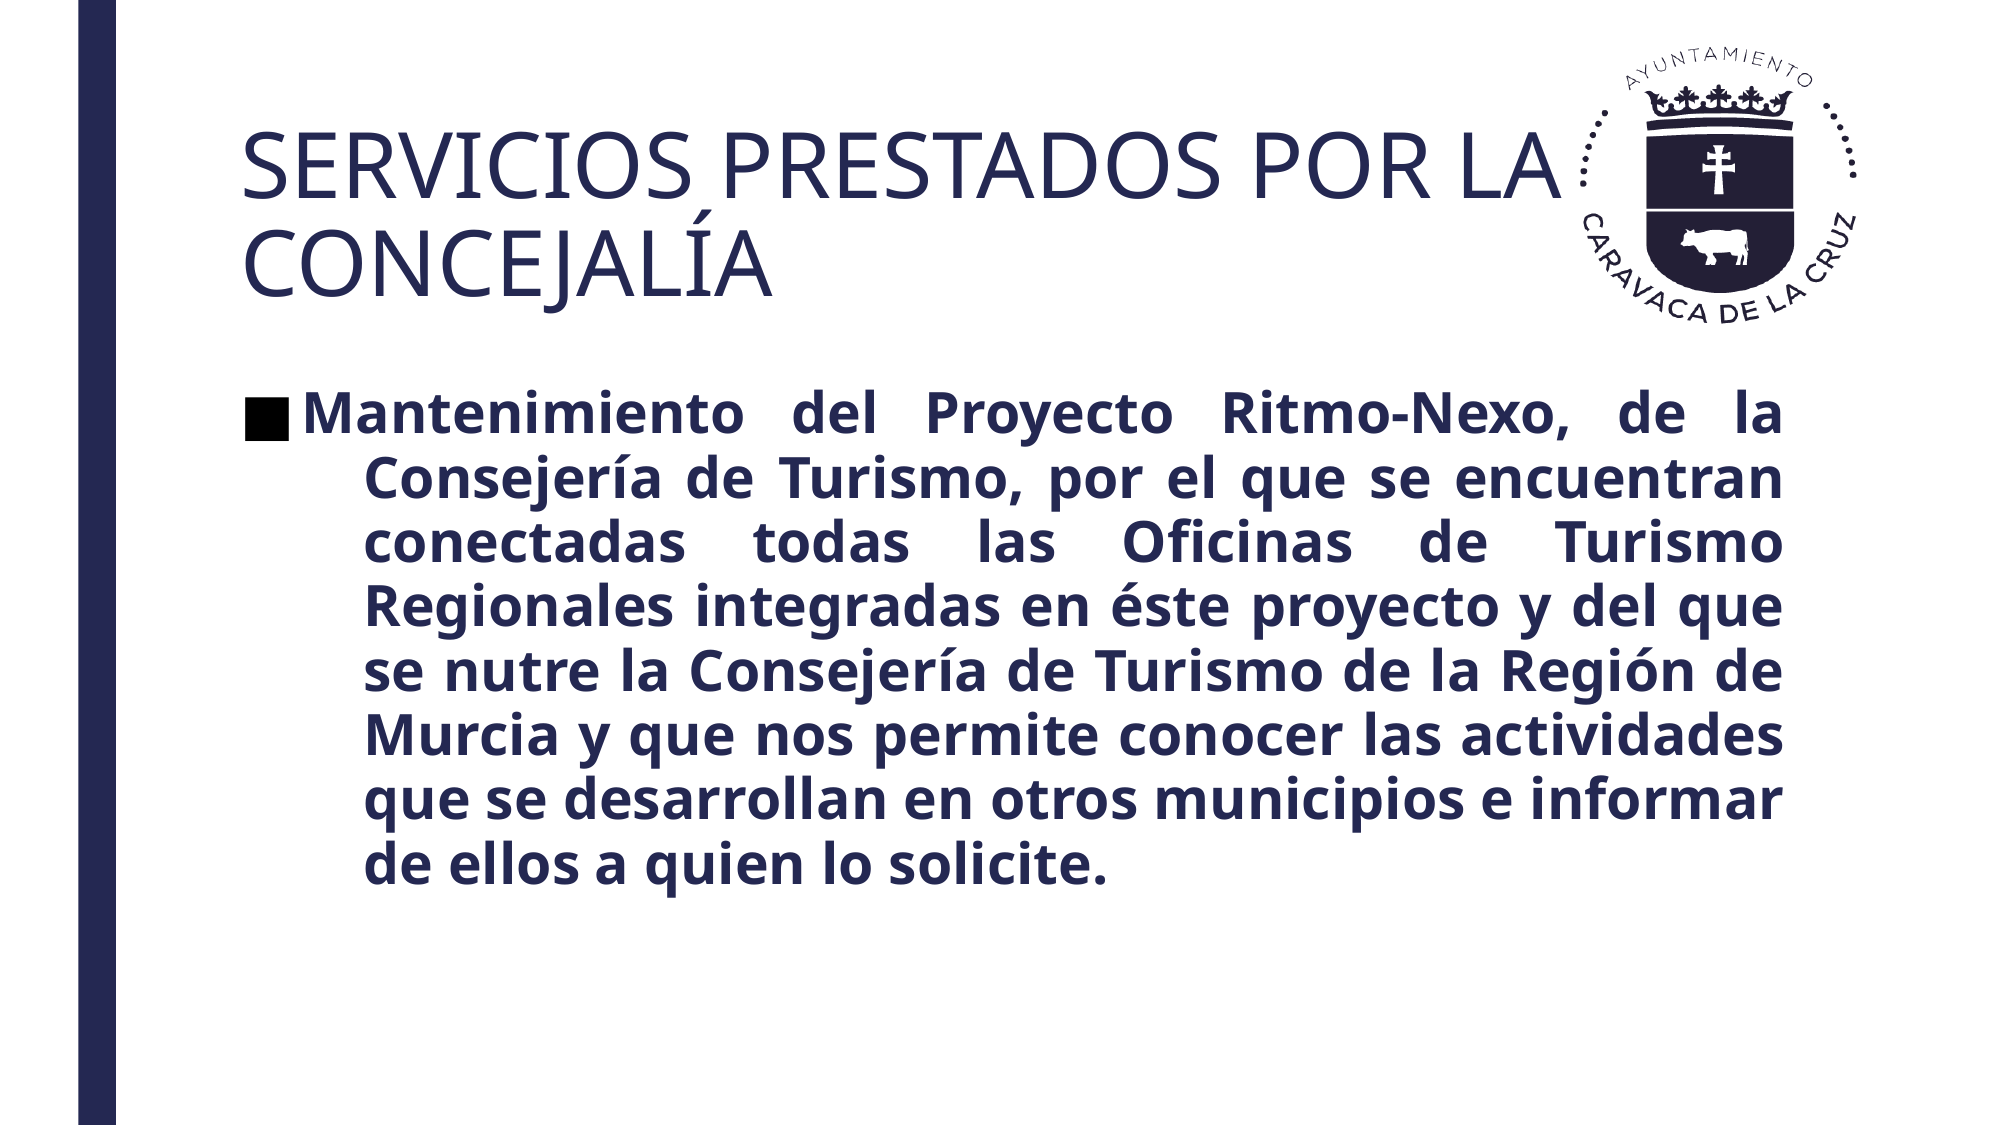

# SERVICIOS PRESTADOS POR LA CONCEJALÍA
Mantenimiento del Proyecto Ritmo-Nexo, de la Consejería de Turismo, por el que se encuentran conectadas todas las Oficinas de Turismo Regionales integradas en éste proyecto y del que se nutre la Consejería de Turismo de la Región de Murcia y que nos permite conocer las actividades que se desarrollan en otros municipios e informar de ellos a quien lo solicite.